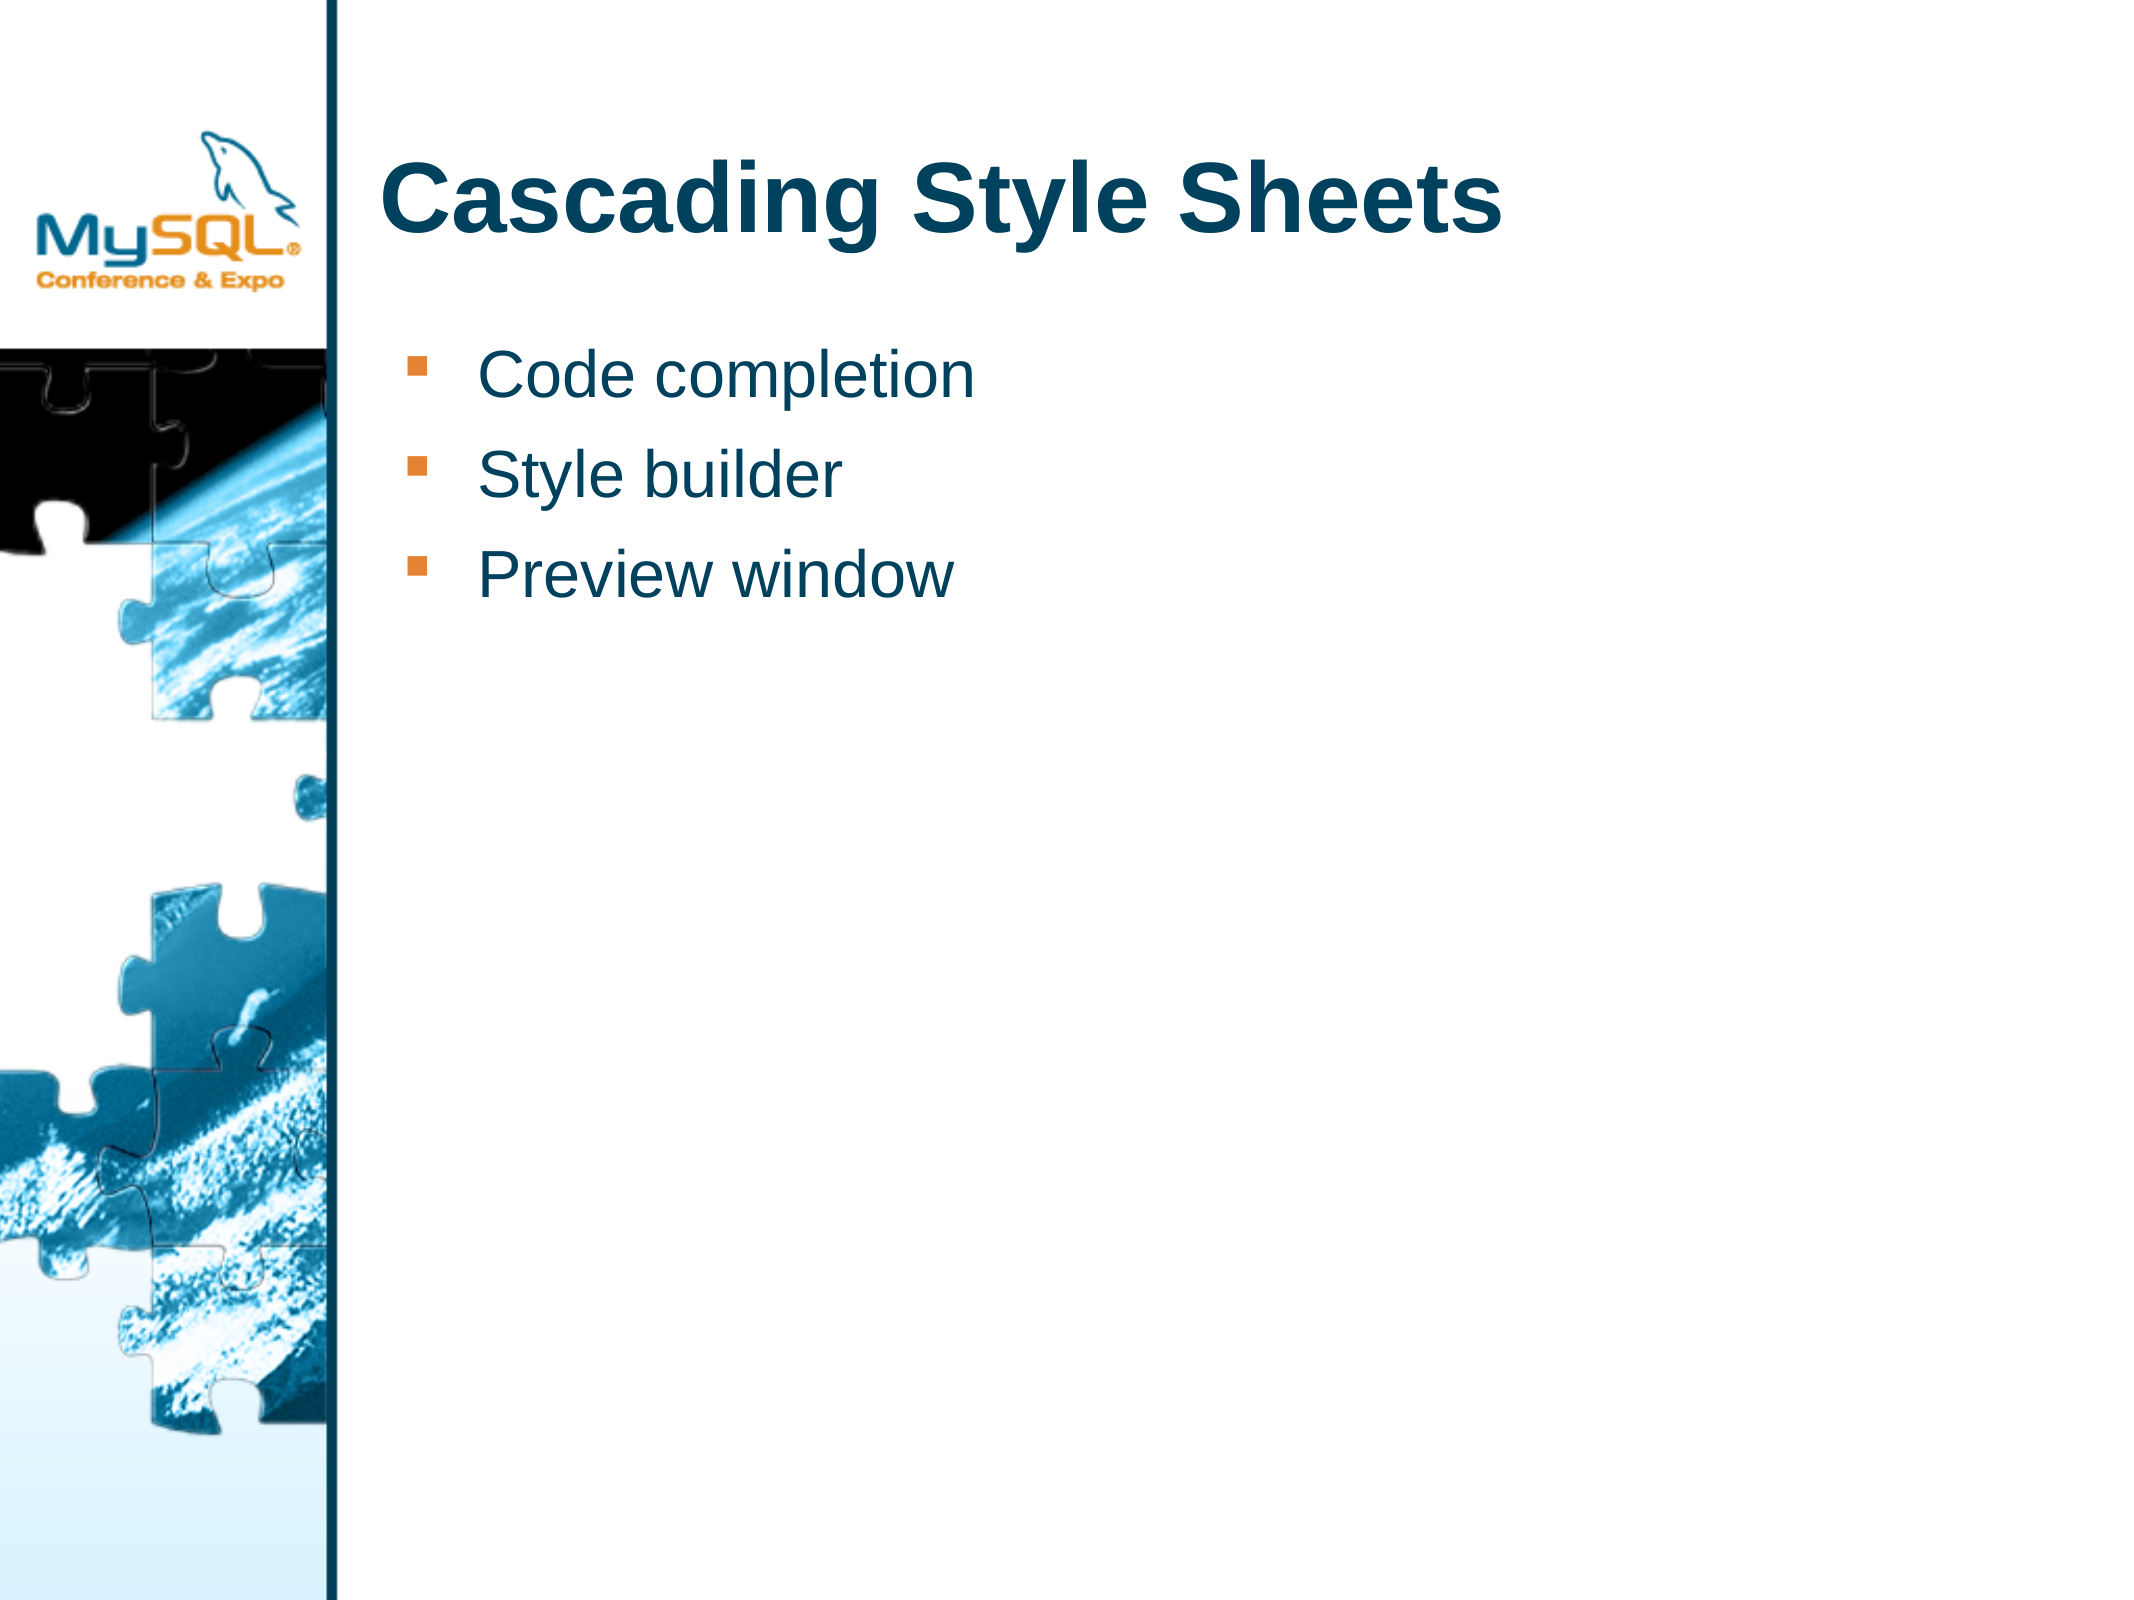

# Cascading Style Sheets
Code completion
Style builder
Preview window